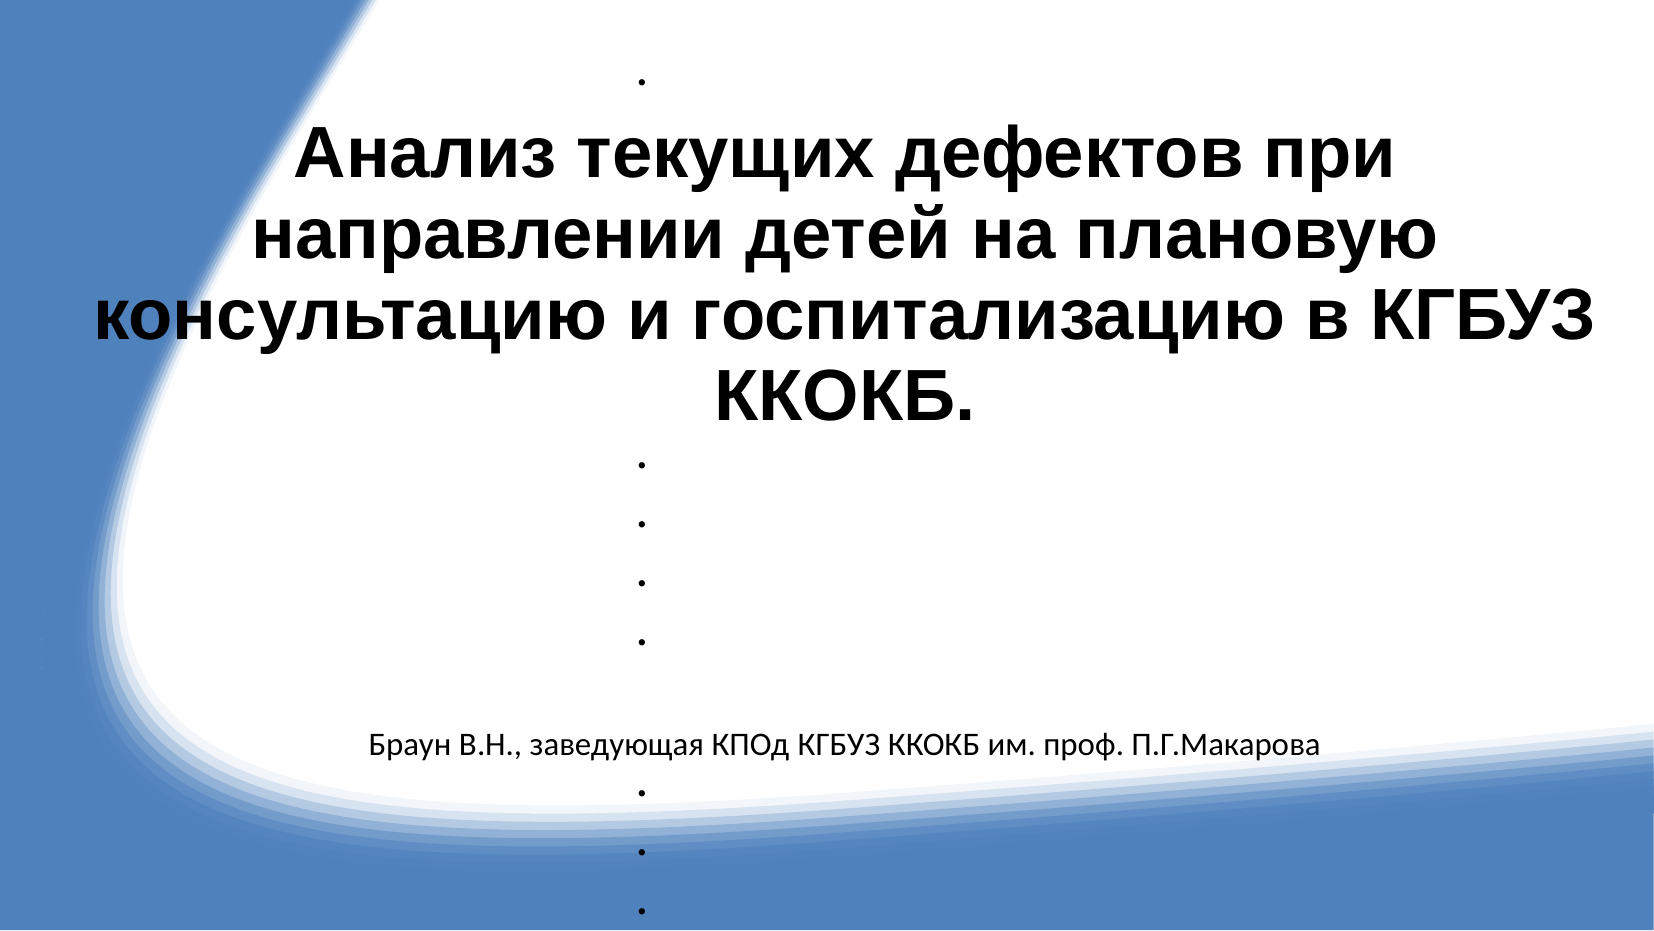

#
Анализ текущих дефектов при направлении детей на плановую консультацию и госпитализацию в КГБУЗ ККОКБ.
Браун В.Н., заведующая КПОд КГБУЗ ККОКБ им. проф. П.Г.Макарова